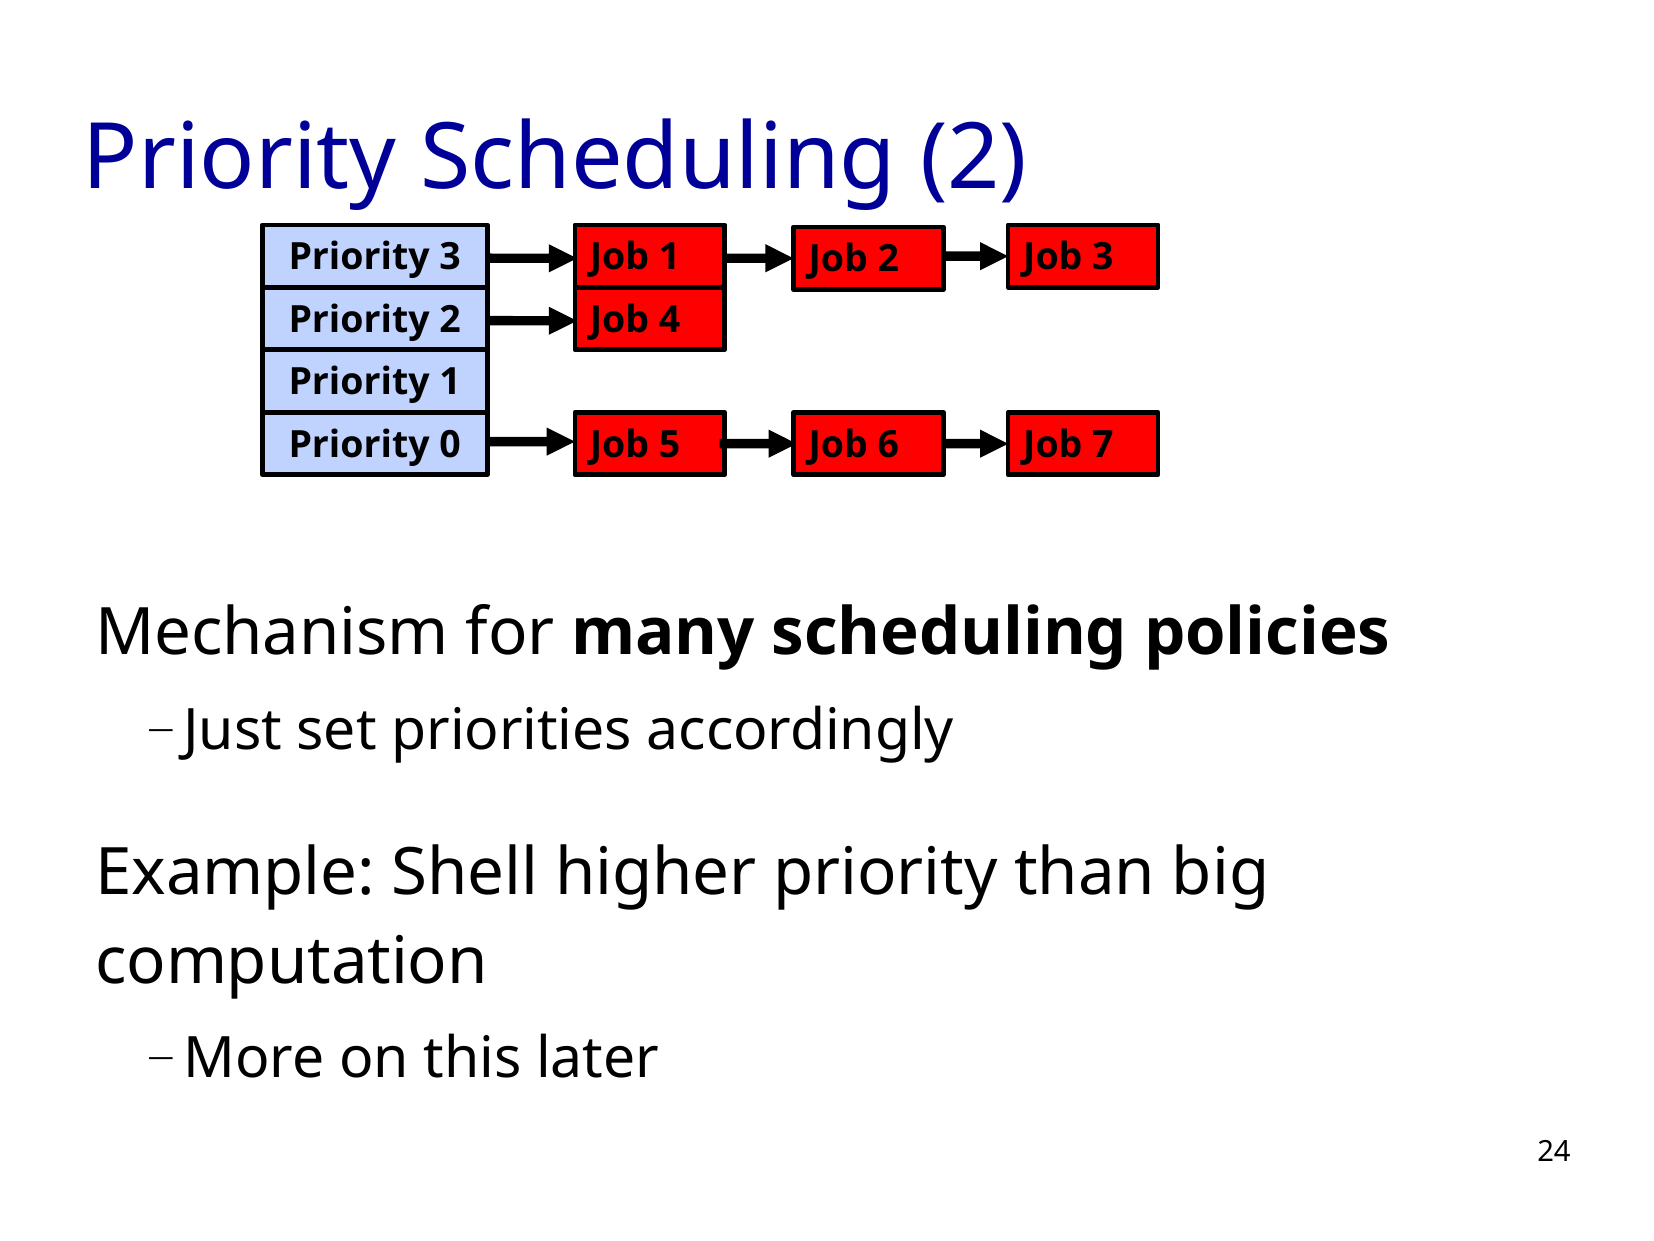

# Priority Scheduling (2)
Priority 3
Job 1
Job 3
Job 2
Priority 2
Job 4
Priority 1
Priority 0
Job 5
Job 6
Job 7
Mechanism for many scheduling policies
Just set priorities accordingly
Example: Shell higher priority than big computation
More on this later
24